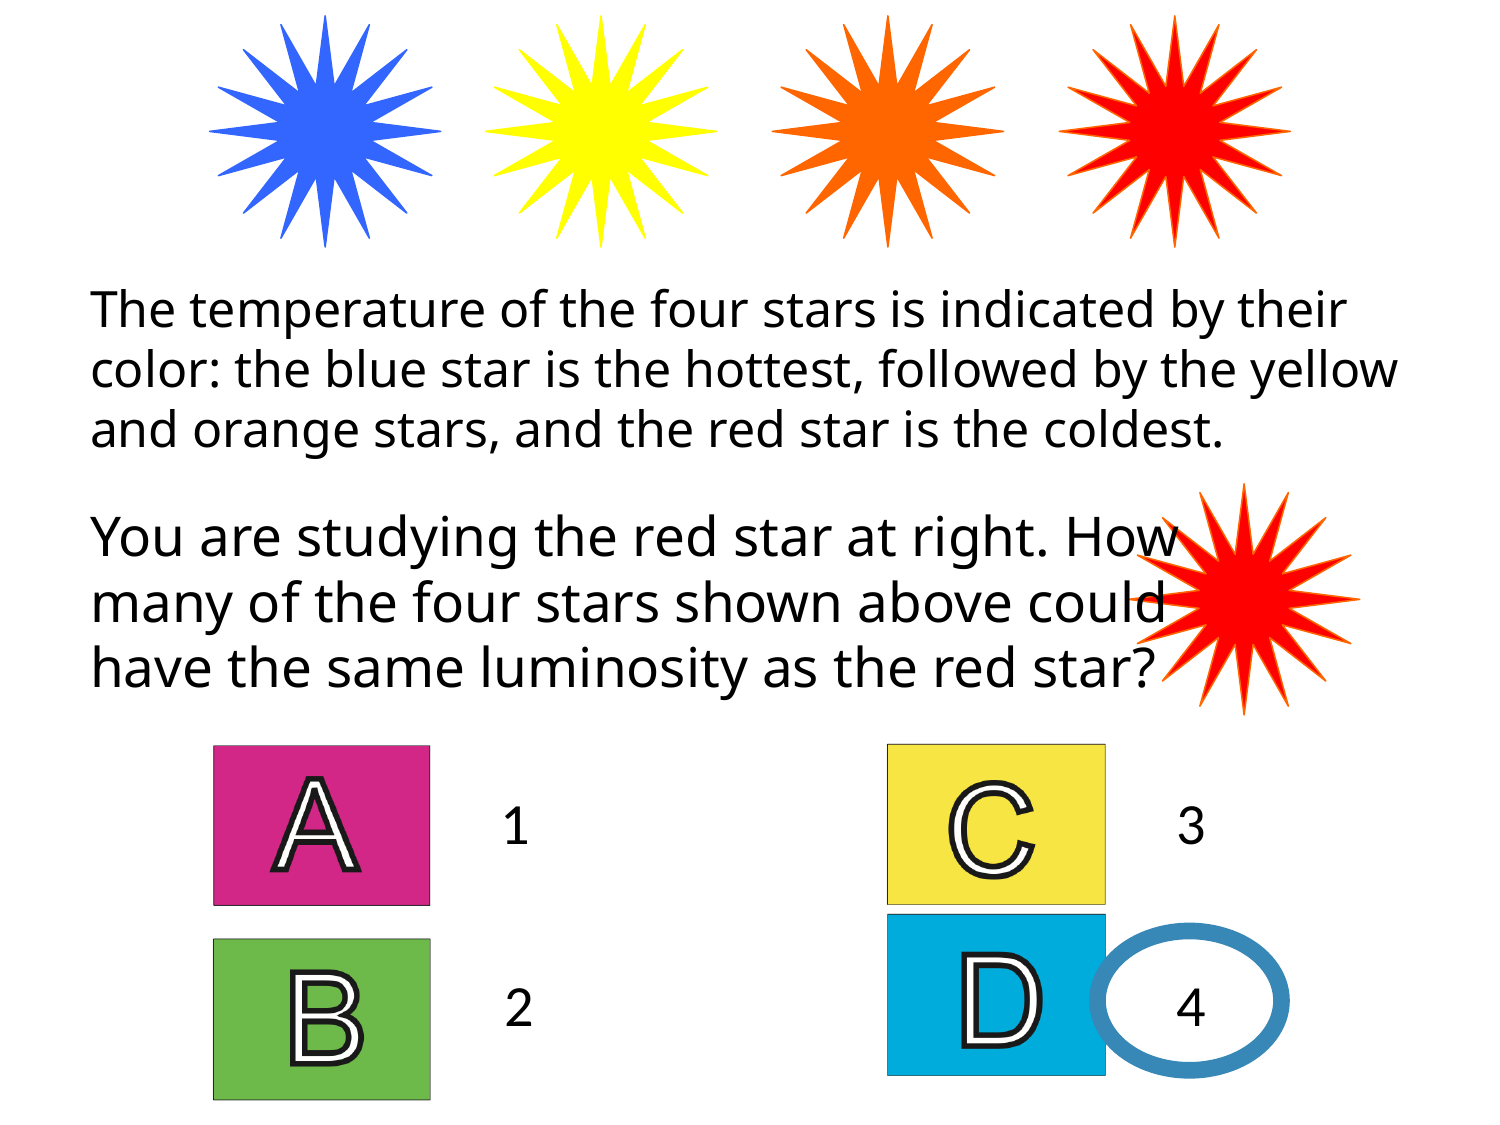

# The temperature of the four stars is indicated by their color: the blue star is the hottest, followed by the yellow and orange stars, and the red star is the coldest.
You are studying the red star at right. How many of the four stars shown above could have the same luminosity as the red star?
1
3
2
4